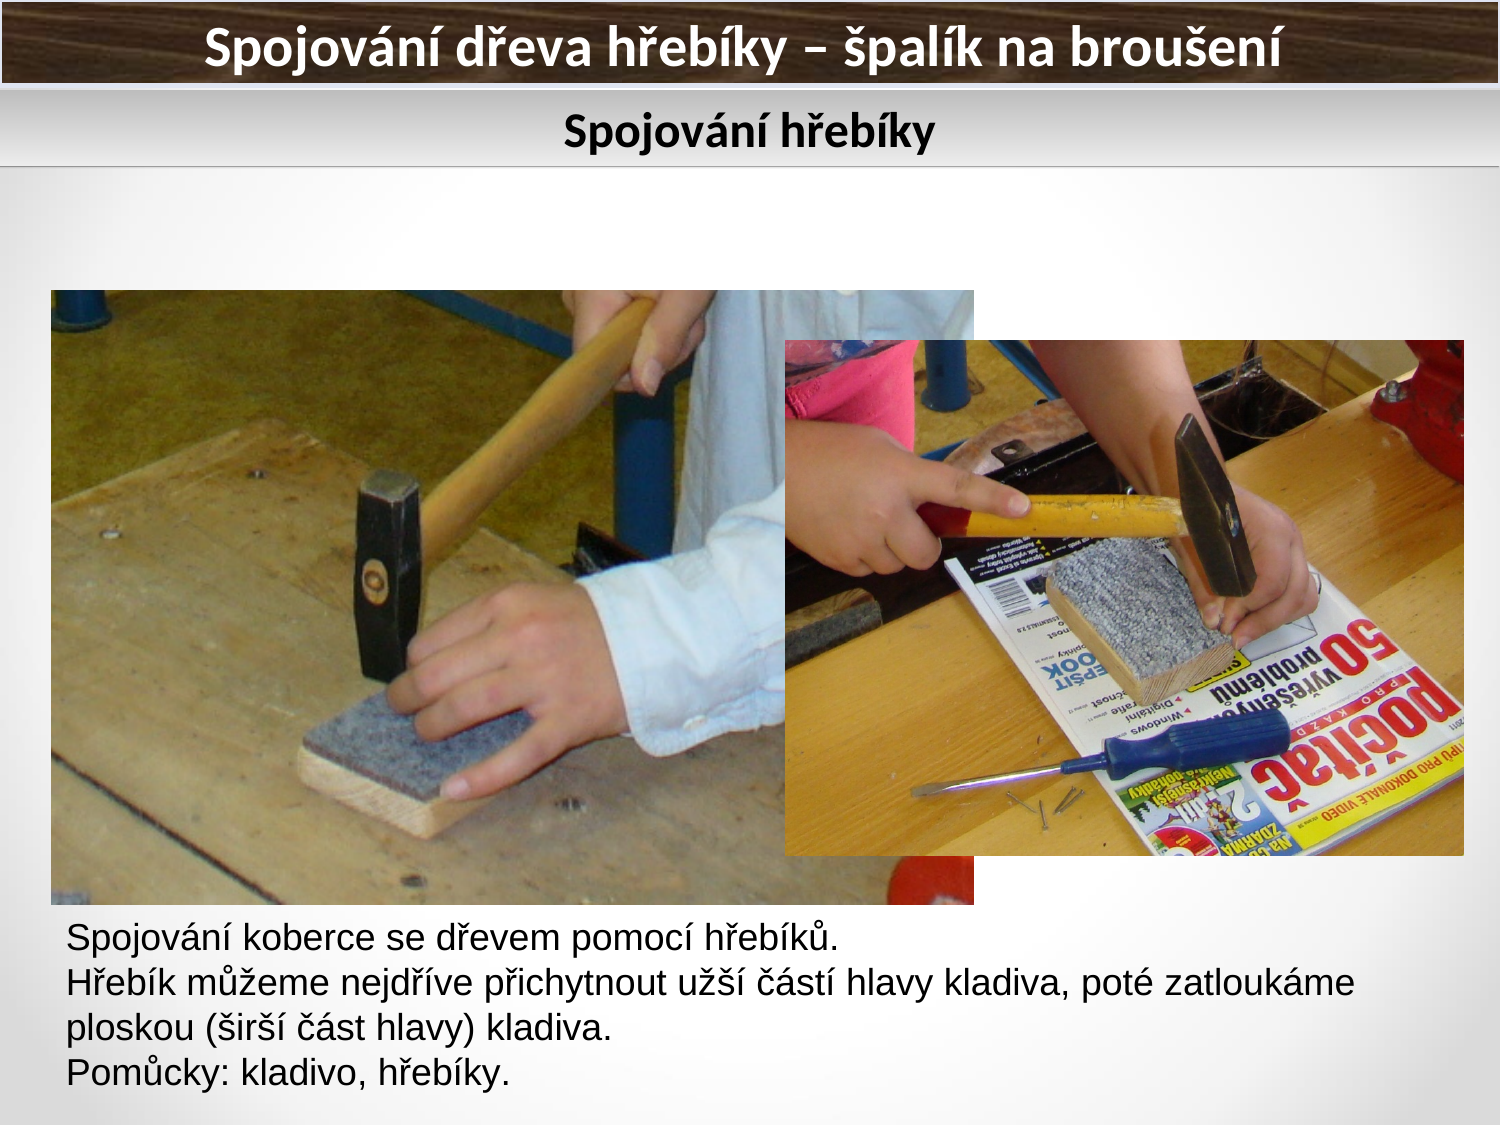

Spojování dřeva hřebíky – špalík na broušení
Spojování hřebíky
Spojování koberce se dřevem pomocí hřebíků.
Hřebík můžeme nejdříve přichytnout užší částí hlavy kladiva, poté zatloukáme ploskou (širší část hlavy) kladiva.
Pomůcky: kladivo, hřebíky.